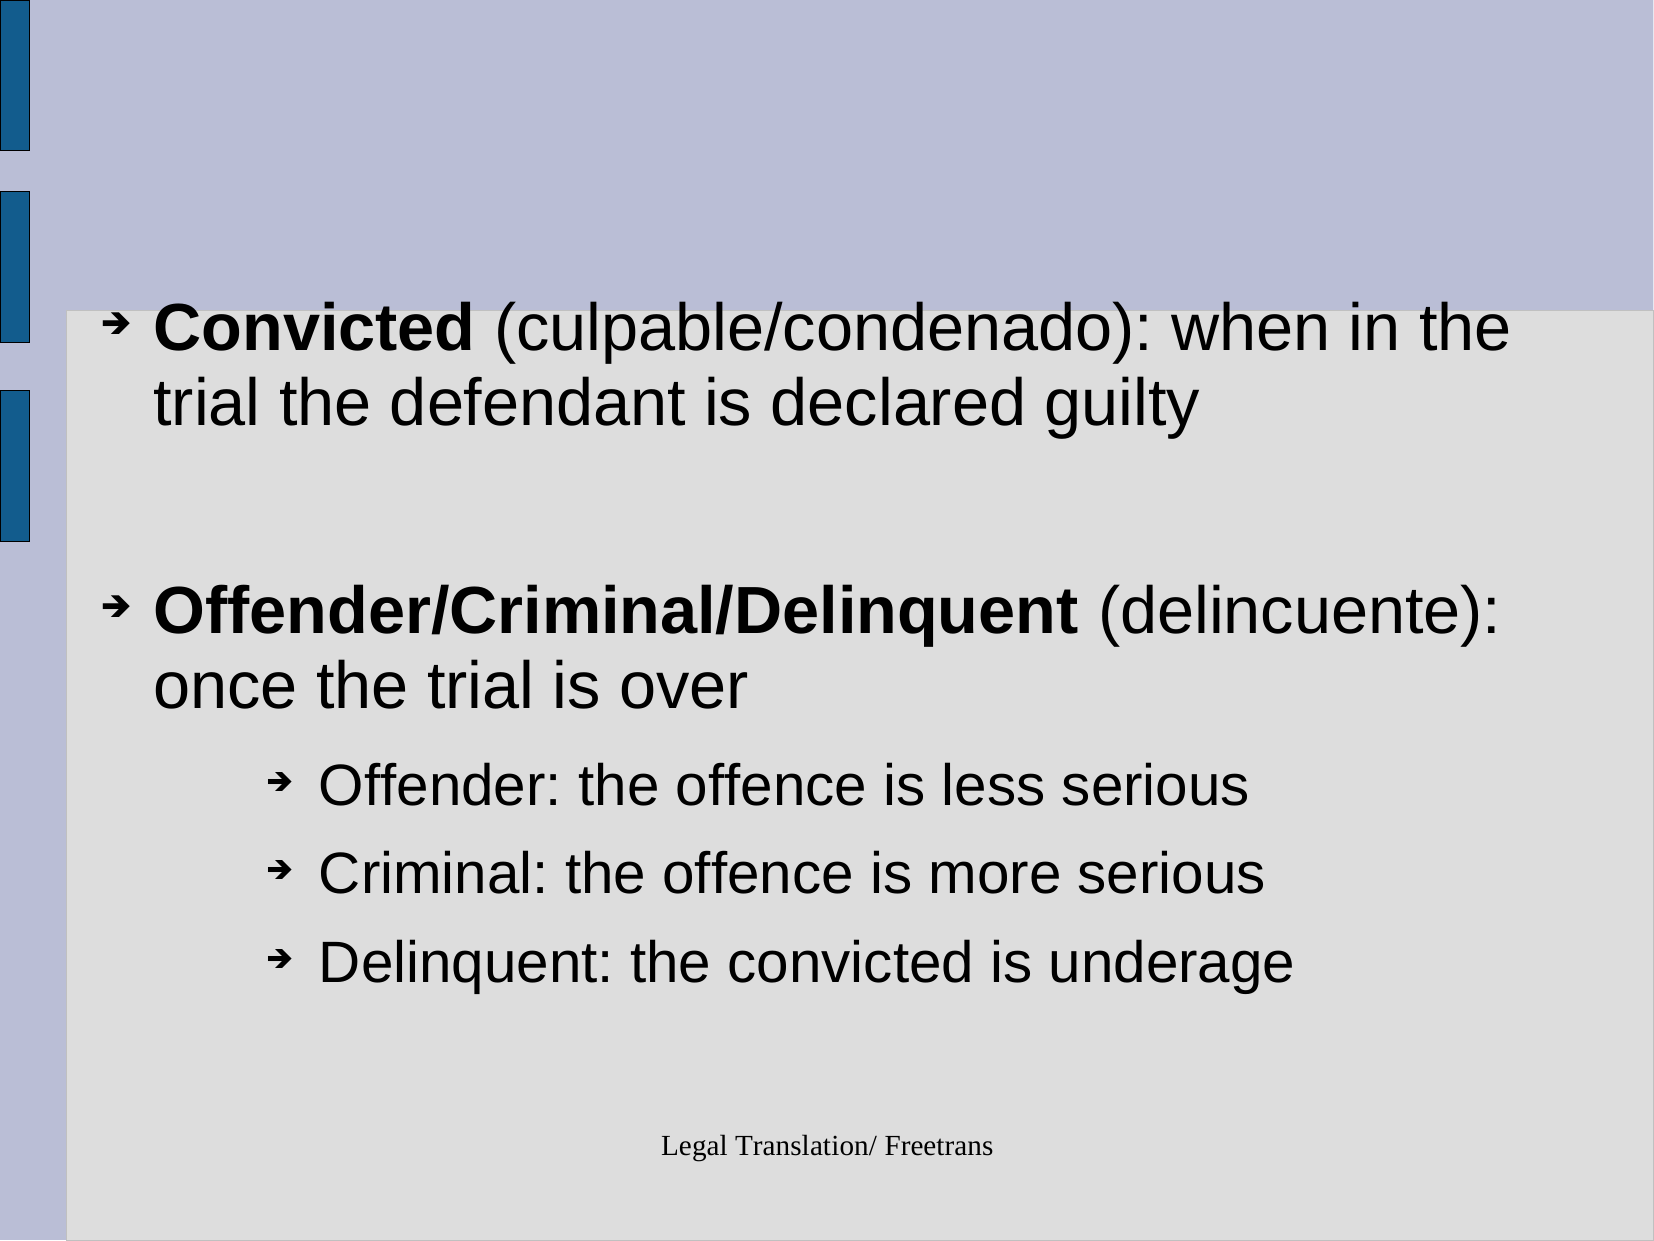

#
Convicted (culpable/condenado): when in the trial the defendant is declared guilty
Offender/Criminal/Delinquent (delincuente): once the trial is over
Offender: the offence is less serious
Criminal: the offence is more serious
Delinquent: the convicted is underage
Legal Translation/ Freetrans